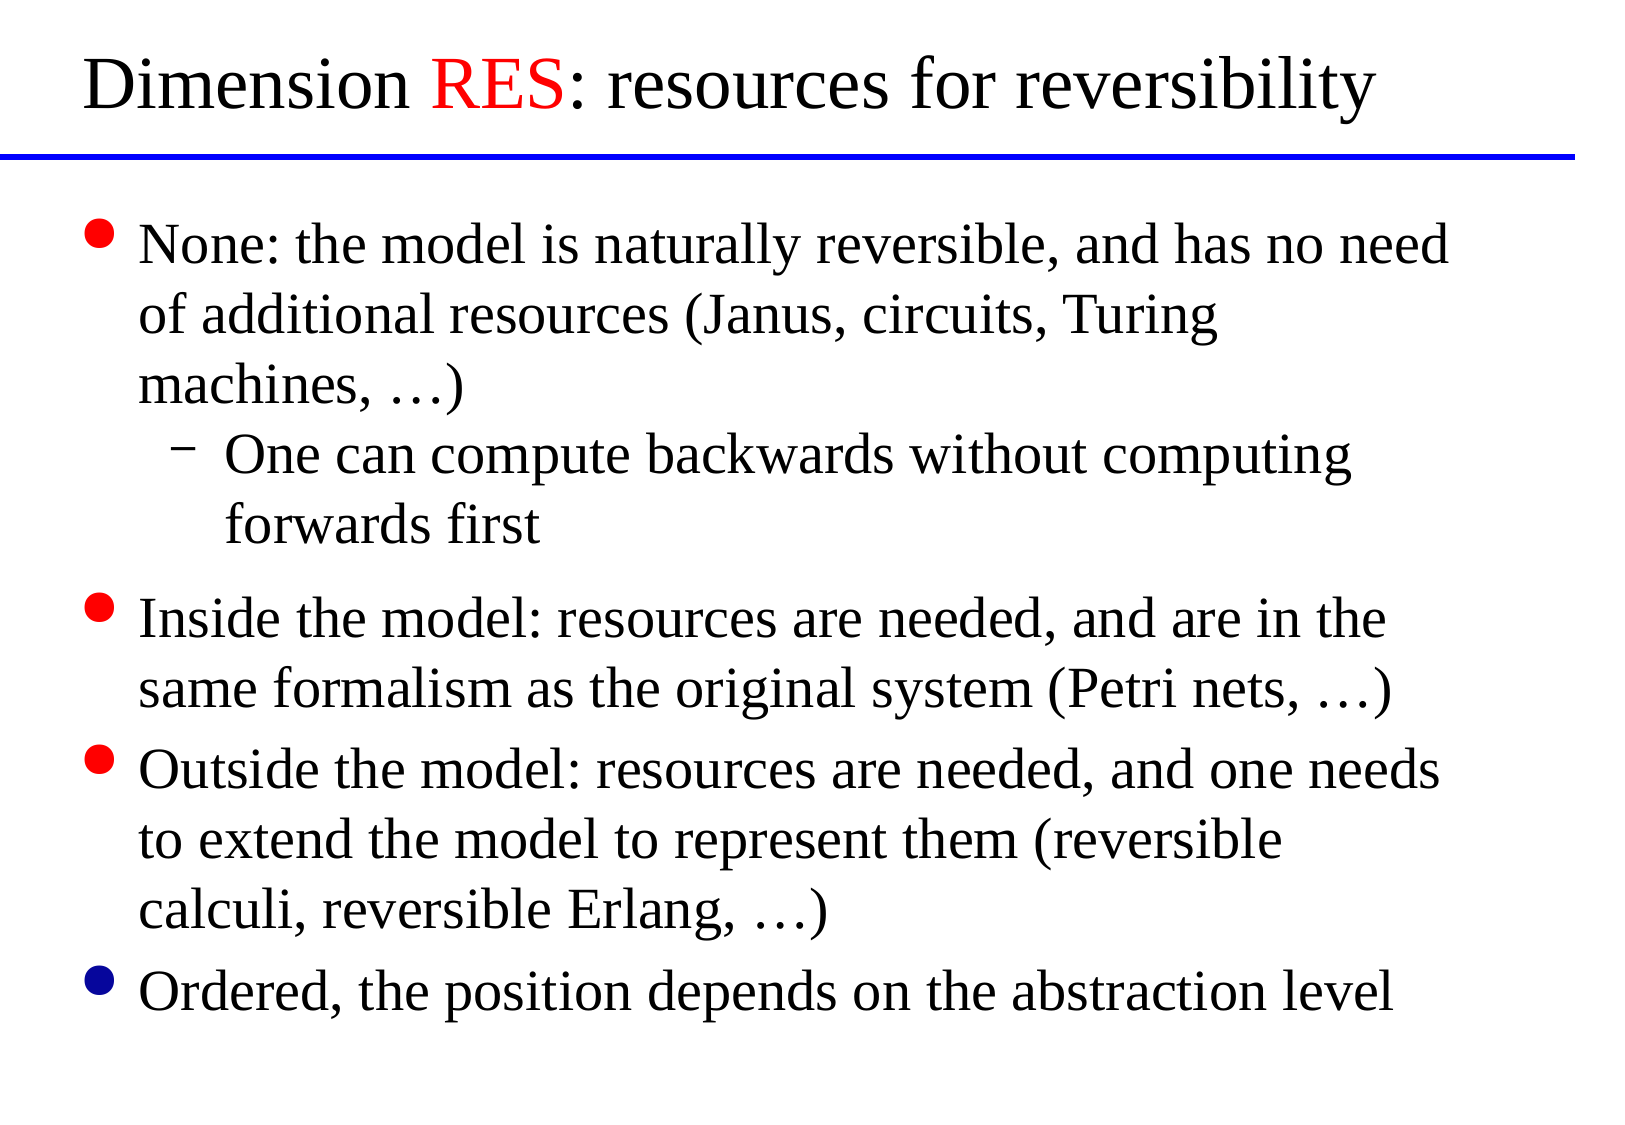

# Dimension RES: resources for reversibility
None: the model is naturally reversible, and has no need of additional resources (Janus, circuits, Turing machines, …)
One can compute backwards without computing forwards first
Inside the model: resources are needed, and are in the same formalism as the original system (Petri nets, …)
Outside the model: resources are needed, and one needs to extend the model to represent them (reversible calculi, reversible Erlang, …)
Ordered, the position depends on the abstraction level